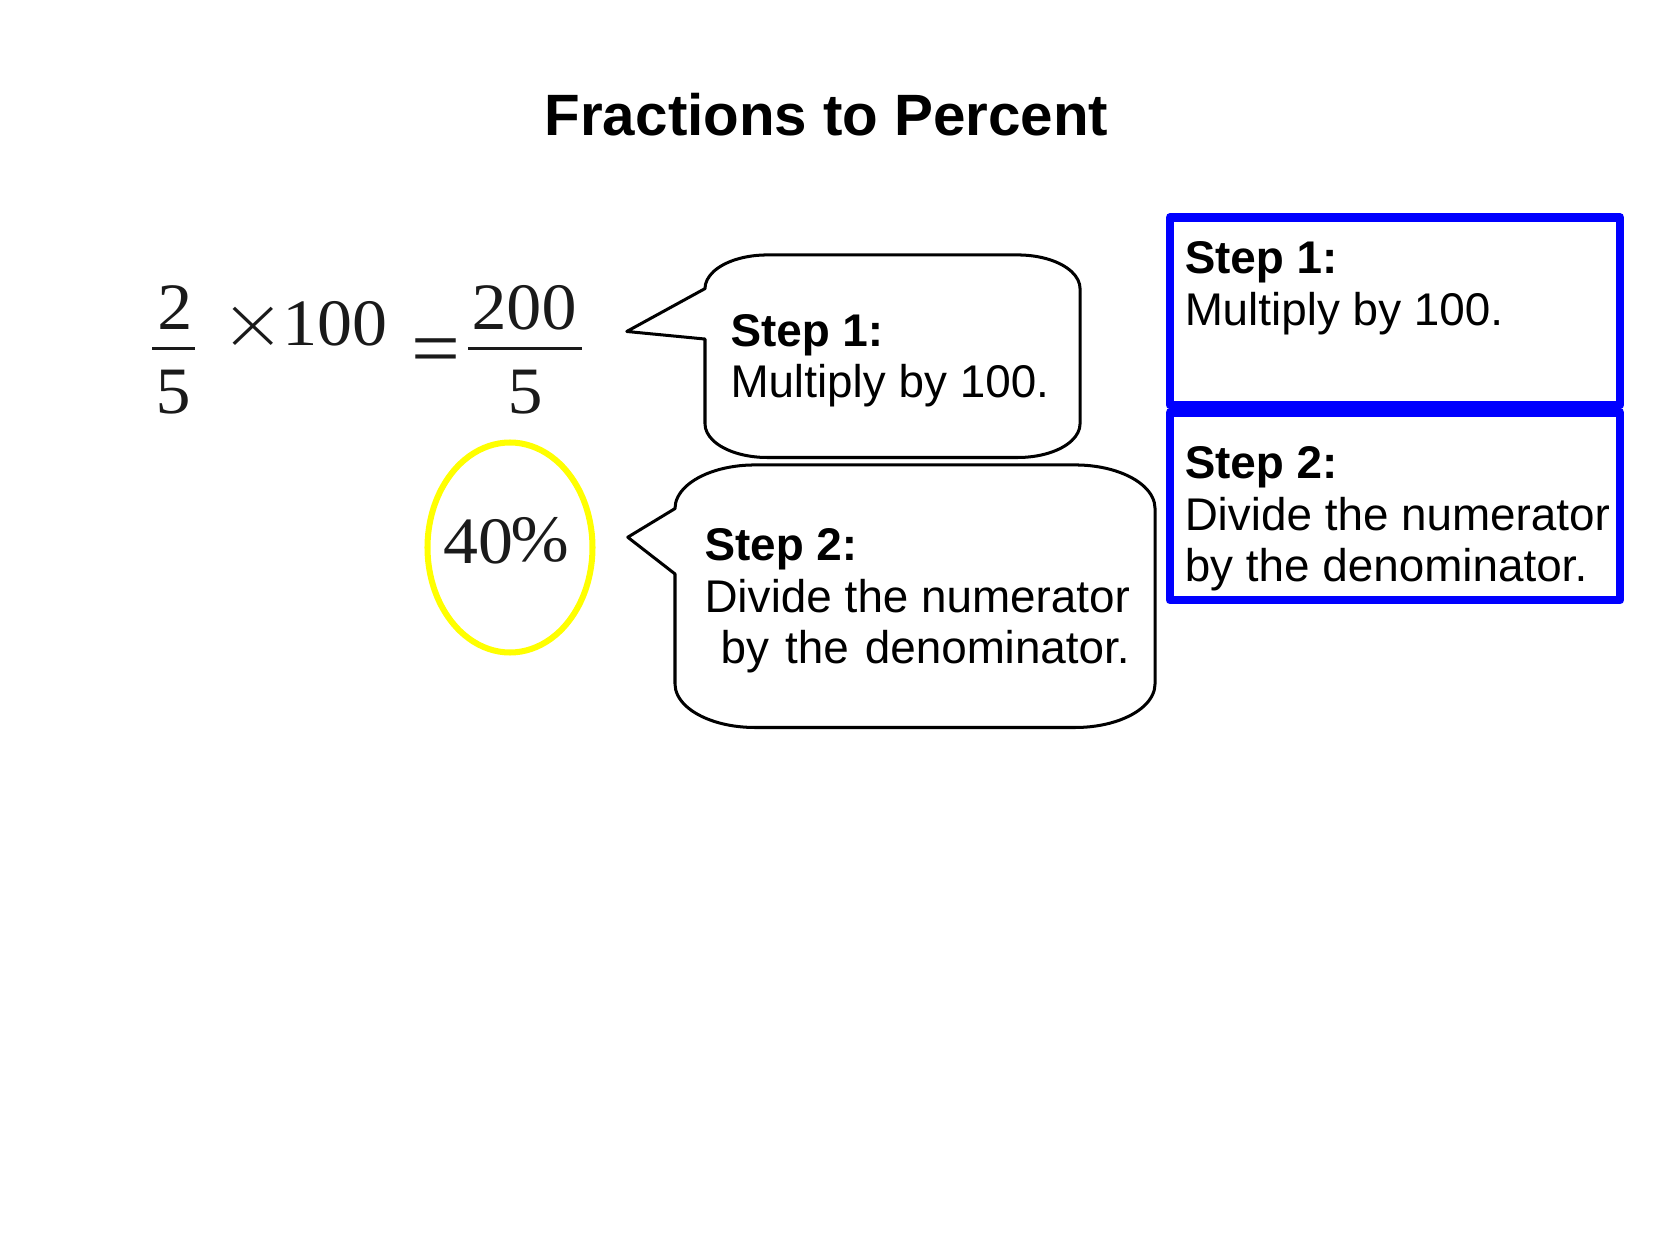

Fractions to Percent
Step 1:
Multiply by 100.
Step 2:
Divide the numerator by the denominator.
Step 1:
Multiply by 100.
Step 2:
Divide the numerator
 by the denominator.